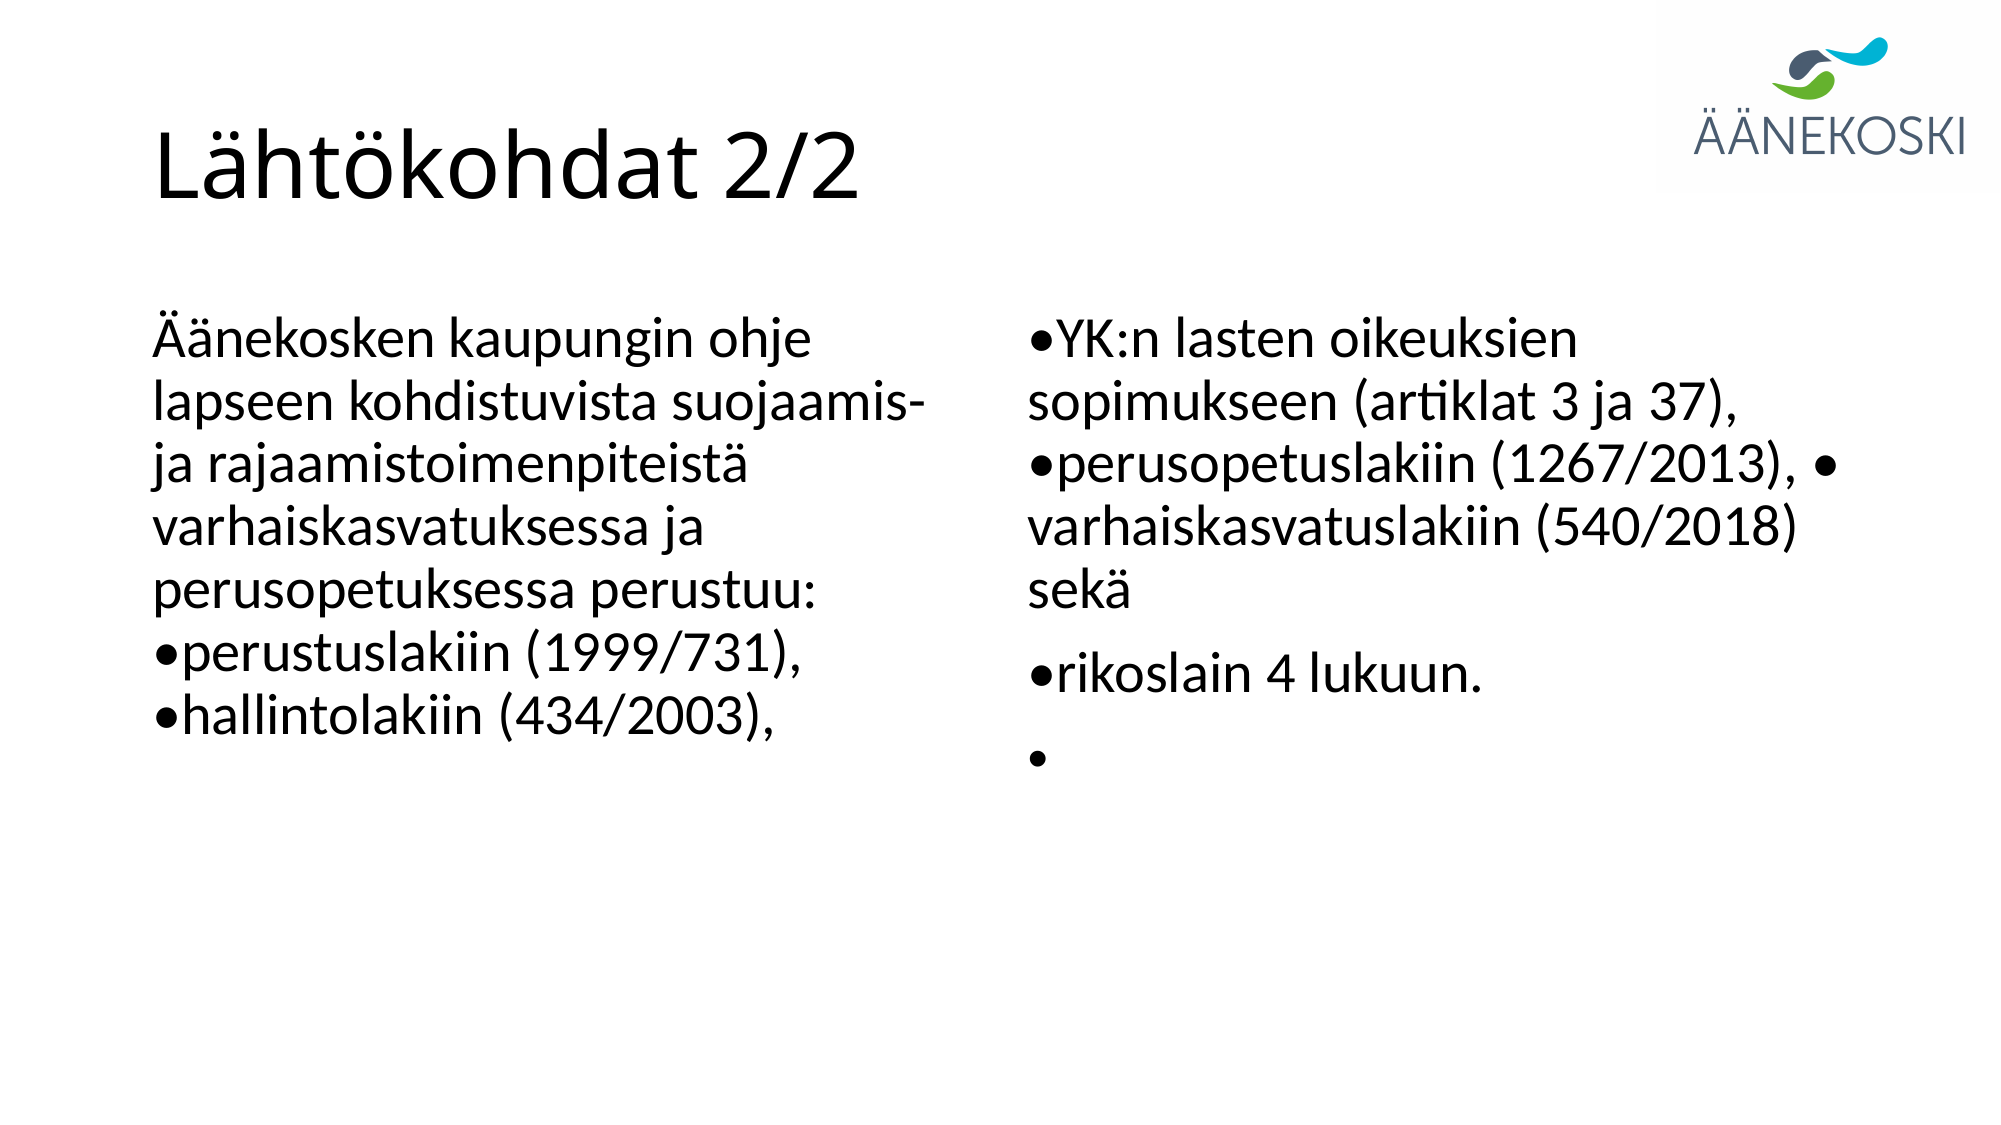

# Lähtökohdat 2/2
Äänekosken kaupungin ohje lapseen kohdistuvista suojaamis- ja rajaamistoimenpiteistä varhaiskasvatuksessa ja perusopetuksessa perustuu: •perustuslakiin (1999/731), •hallintolakiin (434/2003),
•YK:n lasten oikeuksien sopimukseen (artiklat 3 ja 37), •perusopetuslakiin (1267/2013), • varhaiskasvatuslakiin (540/2018) sekä
•rikoslain 4 lukuun.